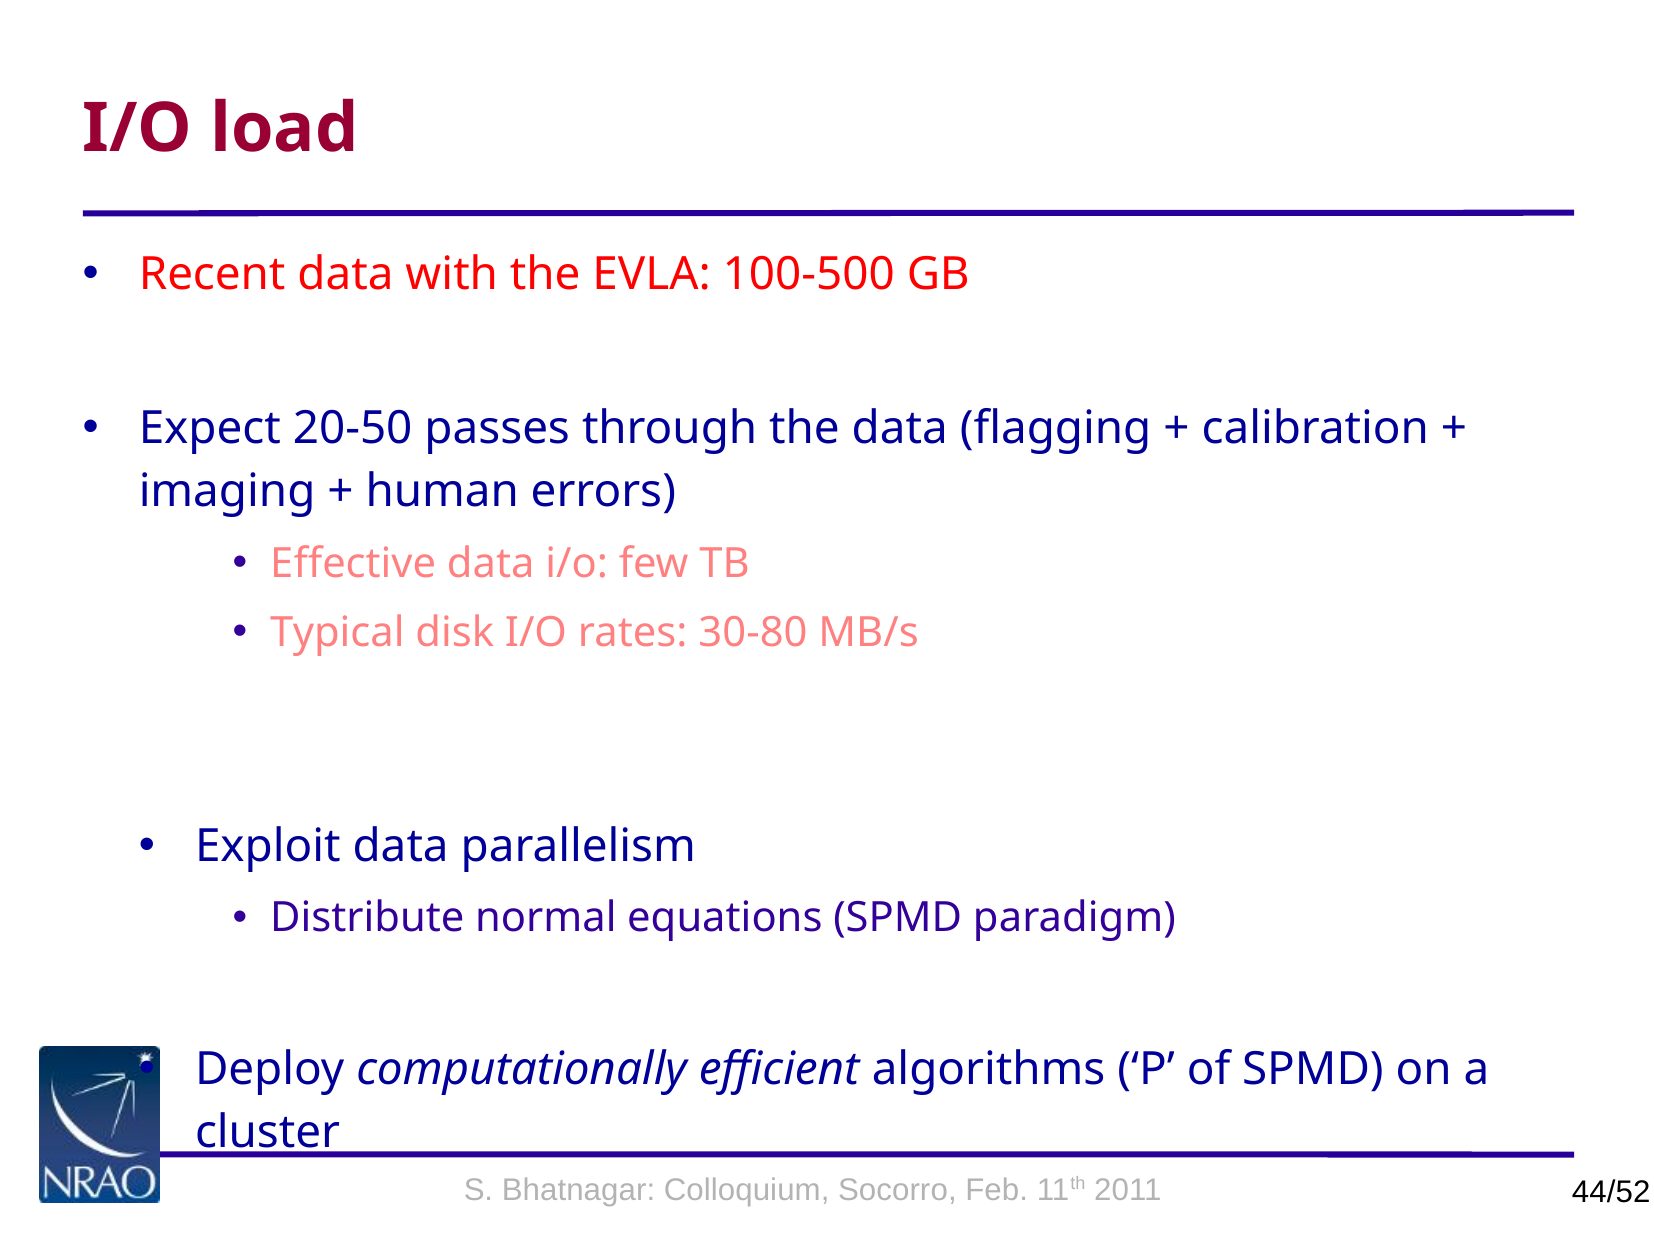

# I/O load
Recent data with the EVLA: 100-500 GB
Expect 20-50 passes through the data (flagging + calibration + imaging + human errors)
Effective data i/o: few TB
Typical disk I/O rates: 30-80 MB/s
Exploit data parallelism
Distribute normal equations (SPMD paradigm)
Deploy computationally efficient algorithms (‘P’ of SPMD) on a cluster